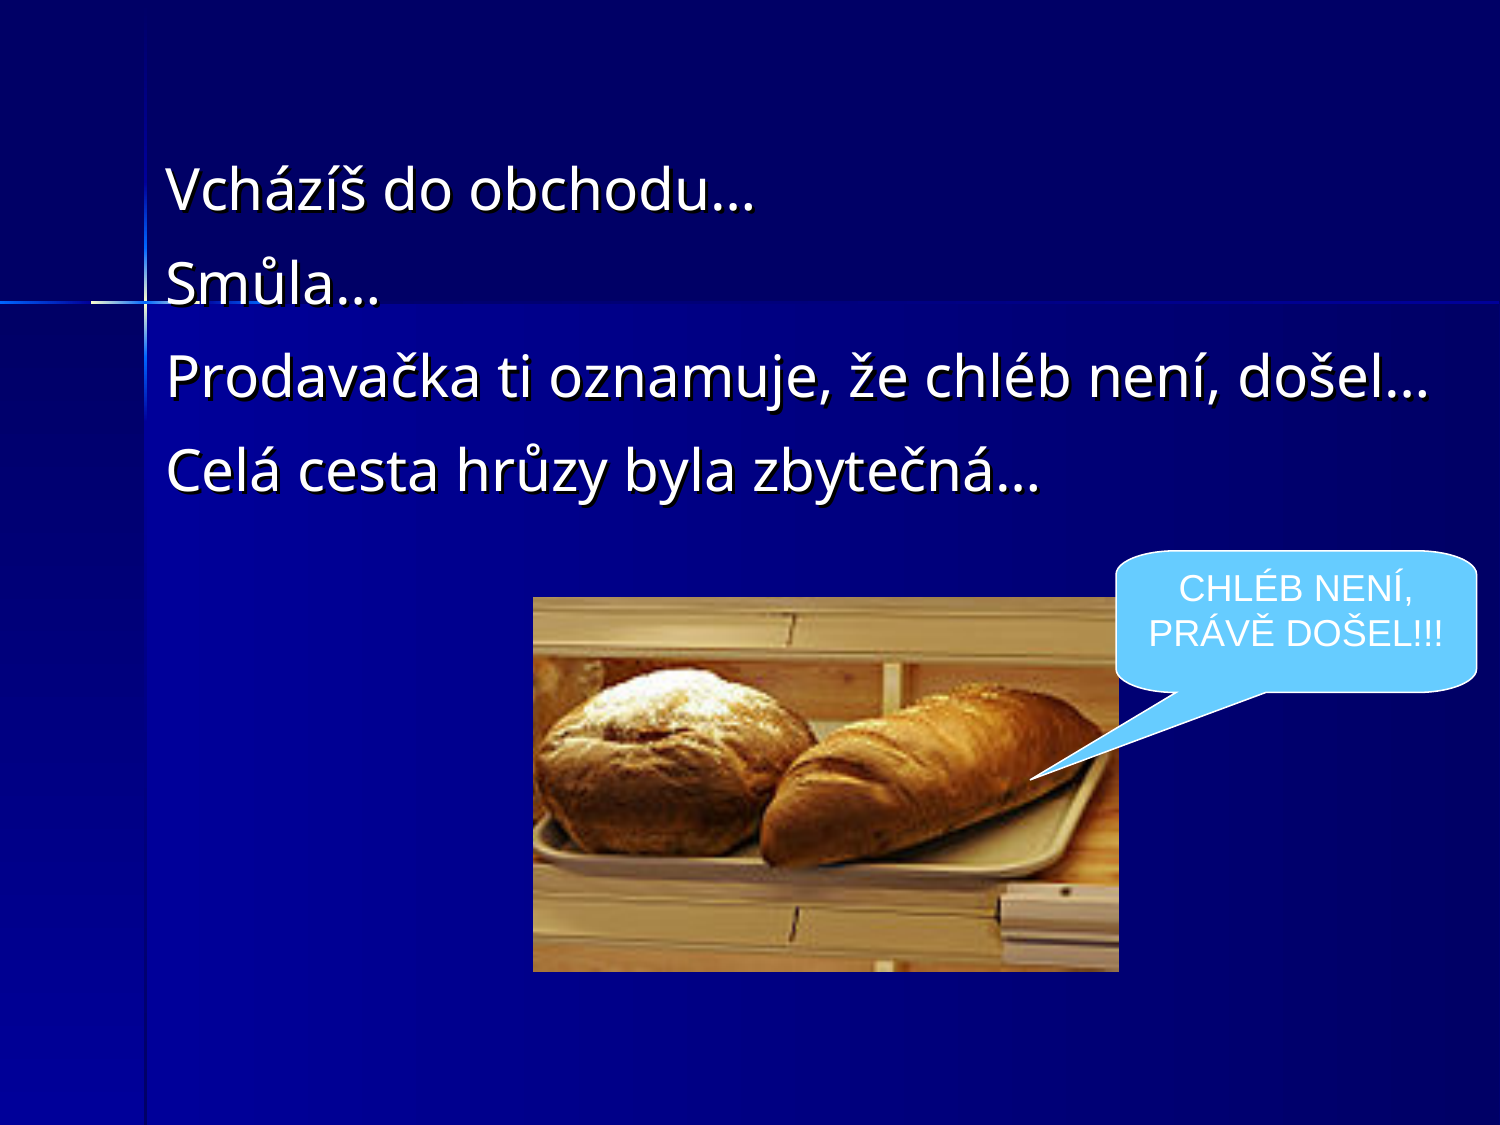

# Vcházíš do obchodu…
Smůla…
Prodavačka ti oznamuje, že chléb není, došel…
Celá cesta hrůzy byla zbytečná…
CHLÉB NENÍ,
PRÁVĚ DOŠEL!!!